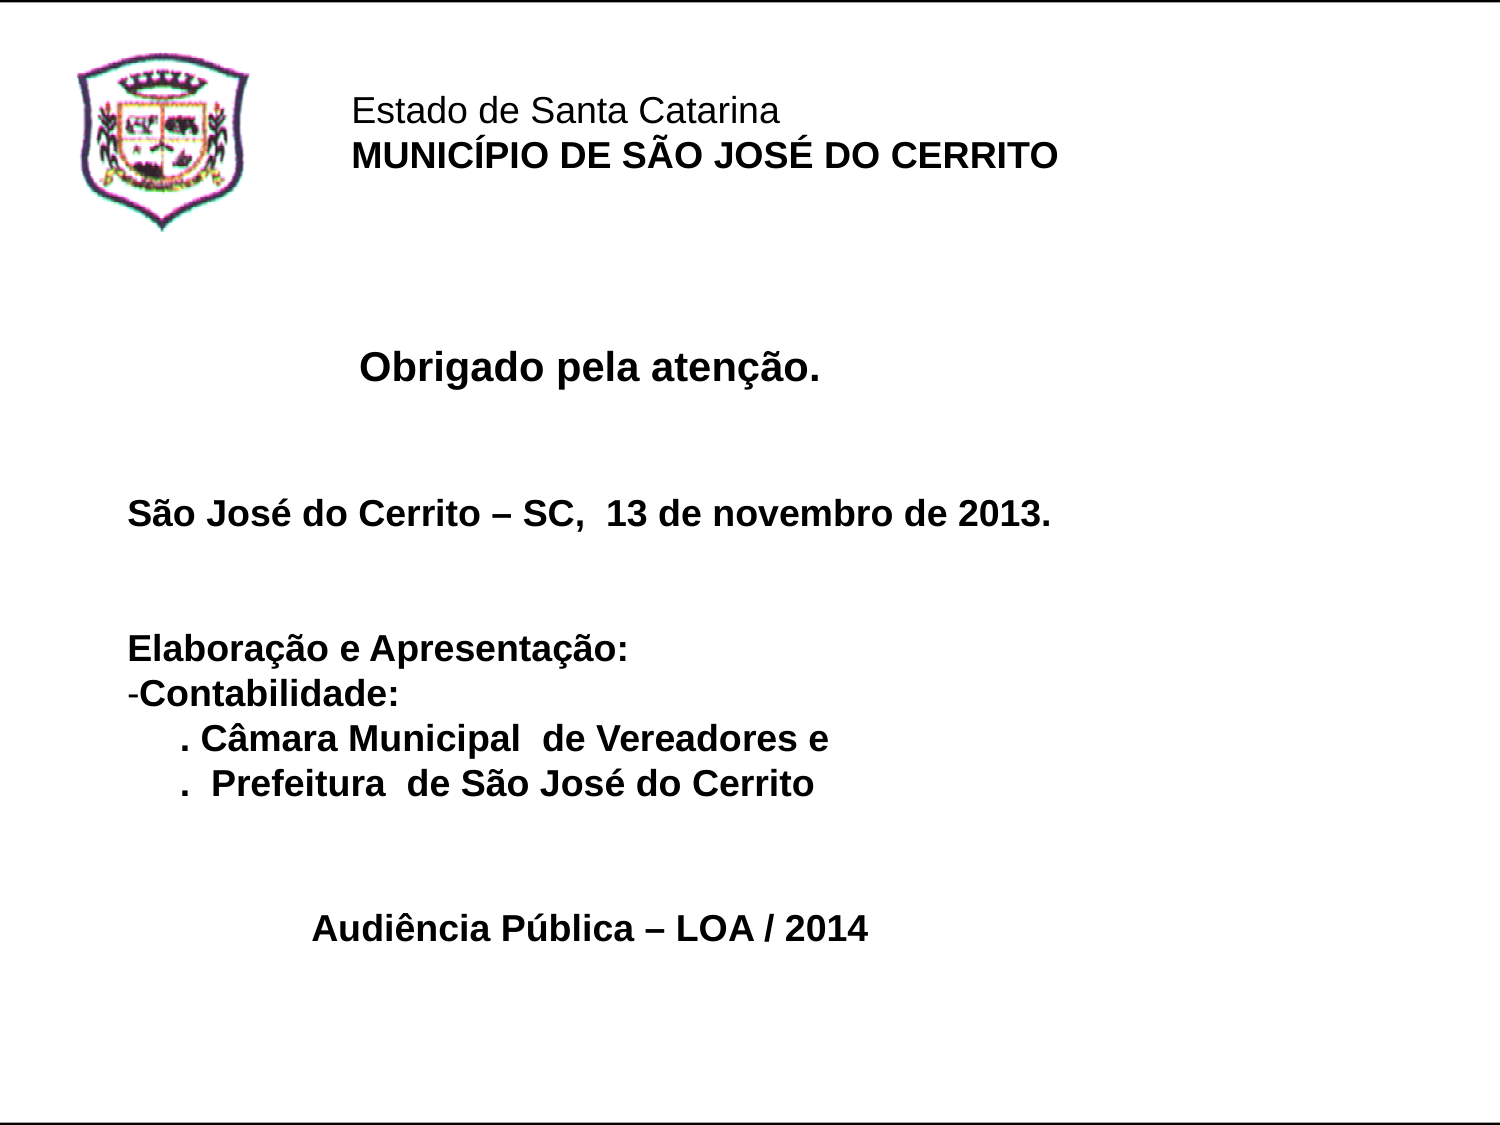

Estado de Santa Catarina
MUNICÍPIO DE SÃO JOSÉ DO CERRITO
Obrigado pela atenção.
São José do Cerrito – SC, 13 de novembro de 2013.
Elaboração e Apresentação:
Contabilidade:
 . Câmara Municipal de Vereadores e
 . Prefeitura de São José do Cerrito
Audiência Pública – LOA / 2014